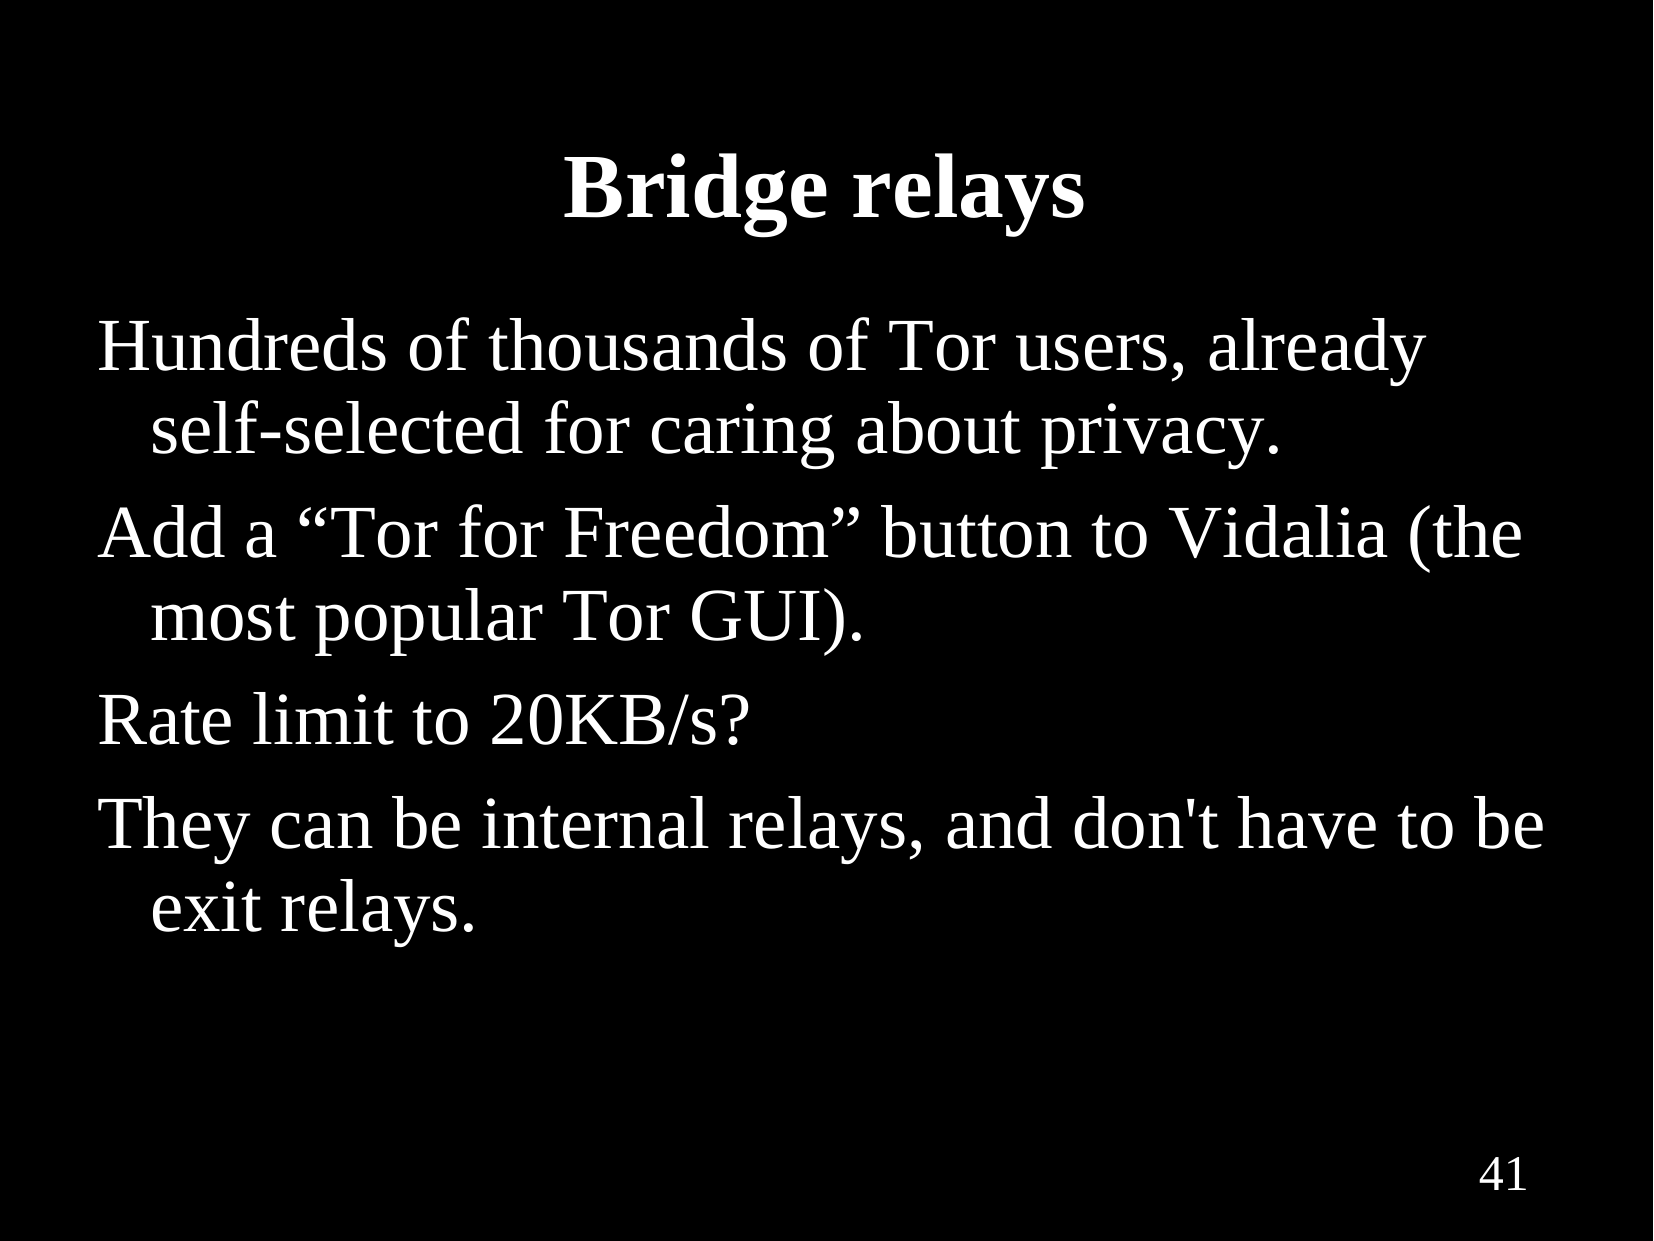

# Bridge relays
Hundreds of thousands of Tor users, already self-selected for caring about privacy.
Add a “Tor for Freedom” button to Vidalia (the most popular Tor GUI).
Rate limit to 20KB/s?
They can be internal relays, and don't have to be exit relays.